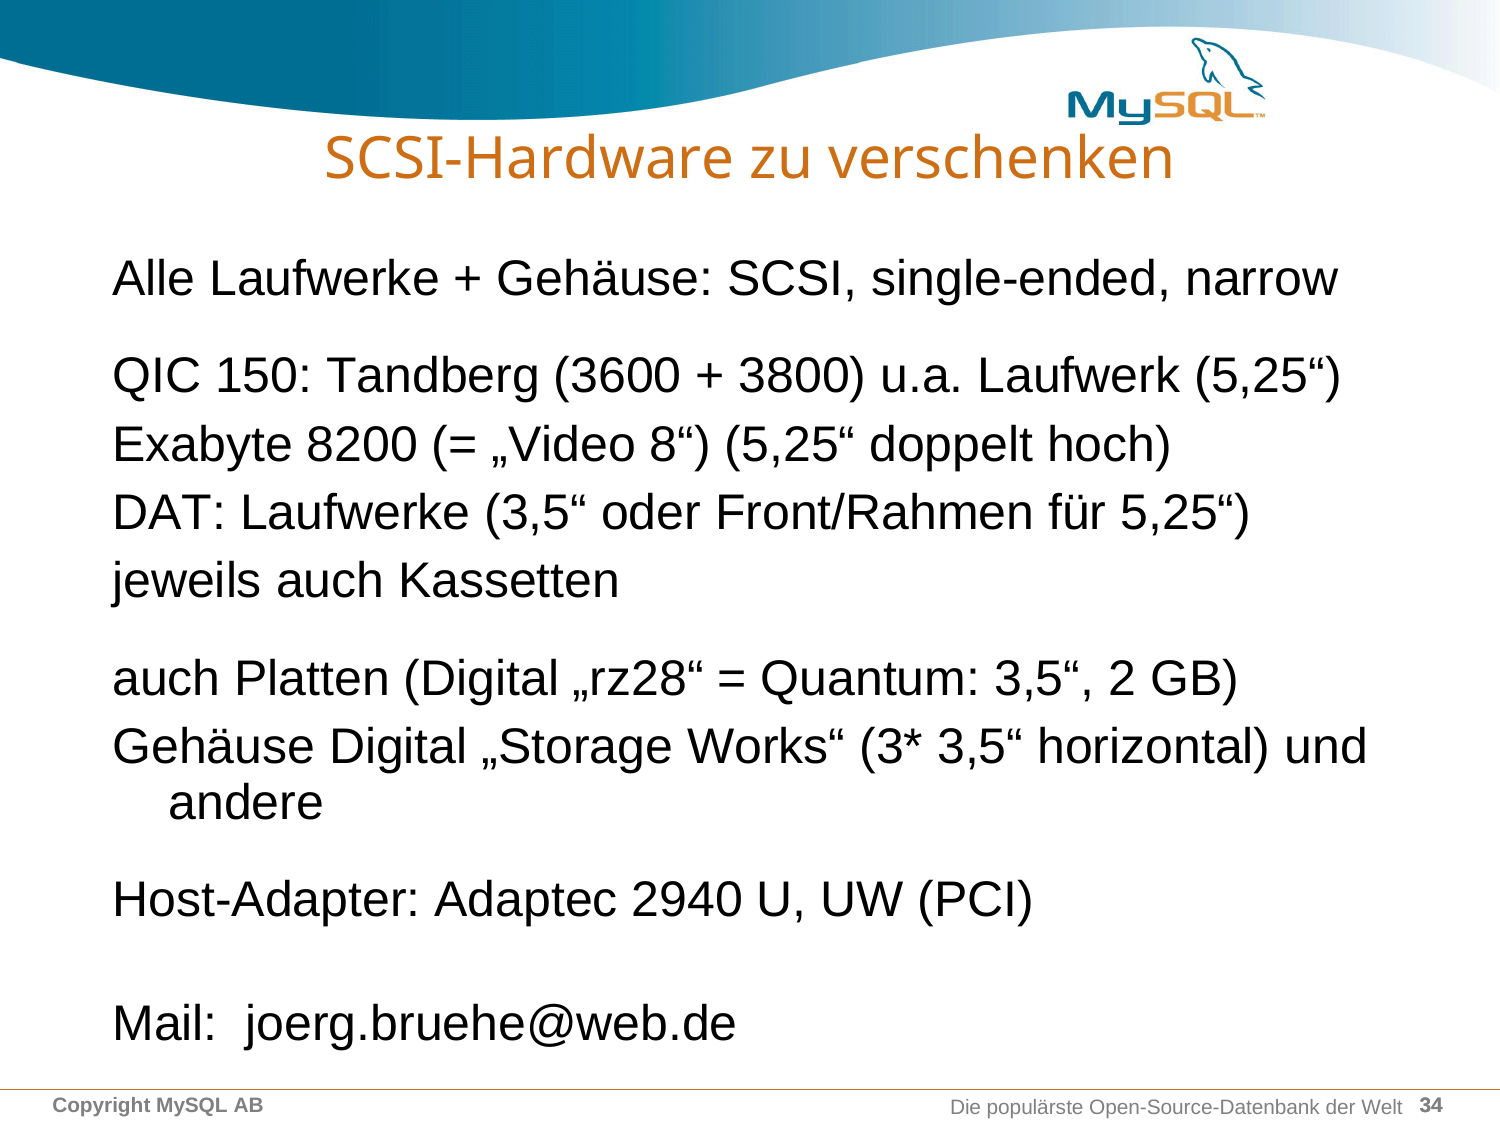

# SCSI-Hardware zu verschenken
Alle Laufwerke + Gehäuse: SCSI, single-ended, narrow
QIC 150: Tandberg (3600 + 3800) u.a. Laufwerk (5,25“)
Exabyte 8200 (= „Video 8“) (5,25“ doppelt hoch)
DAT: Laufwerke (3,5“ oder Front/Rahmen für 5,25“)
jeweils auch Kassetten
auch Platten (Digital „rz28“ = Quantum: 3,5“, 2 GB)
Gehäuse Digital „Storage Works“ (3* 3,5“ horizontal) und andere
Host-Adapter: Adaptec 2940 U, UW (PCI)
Mail: joerg.bruehe@web.de